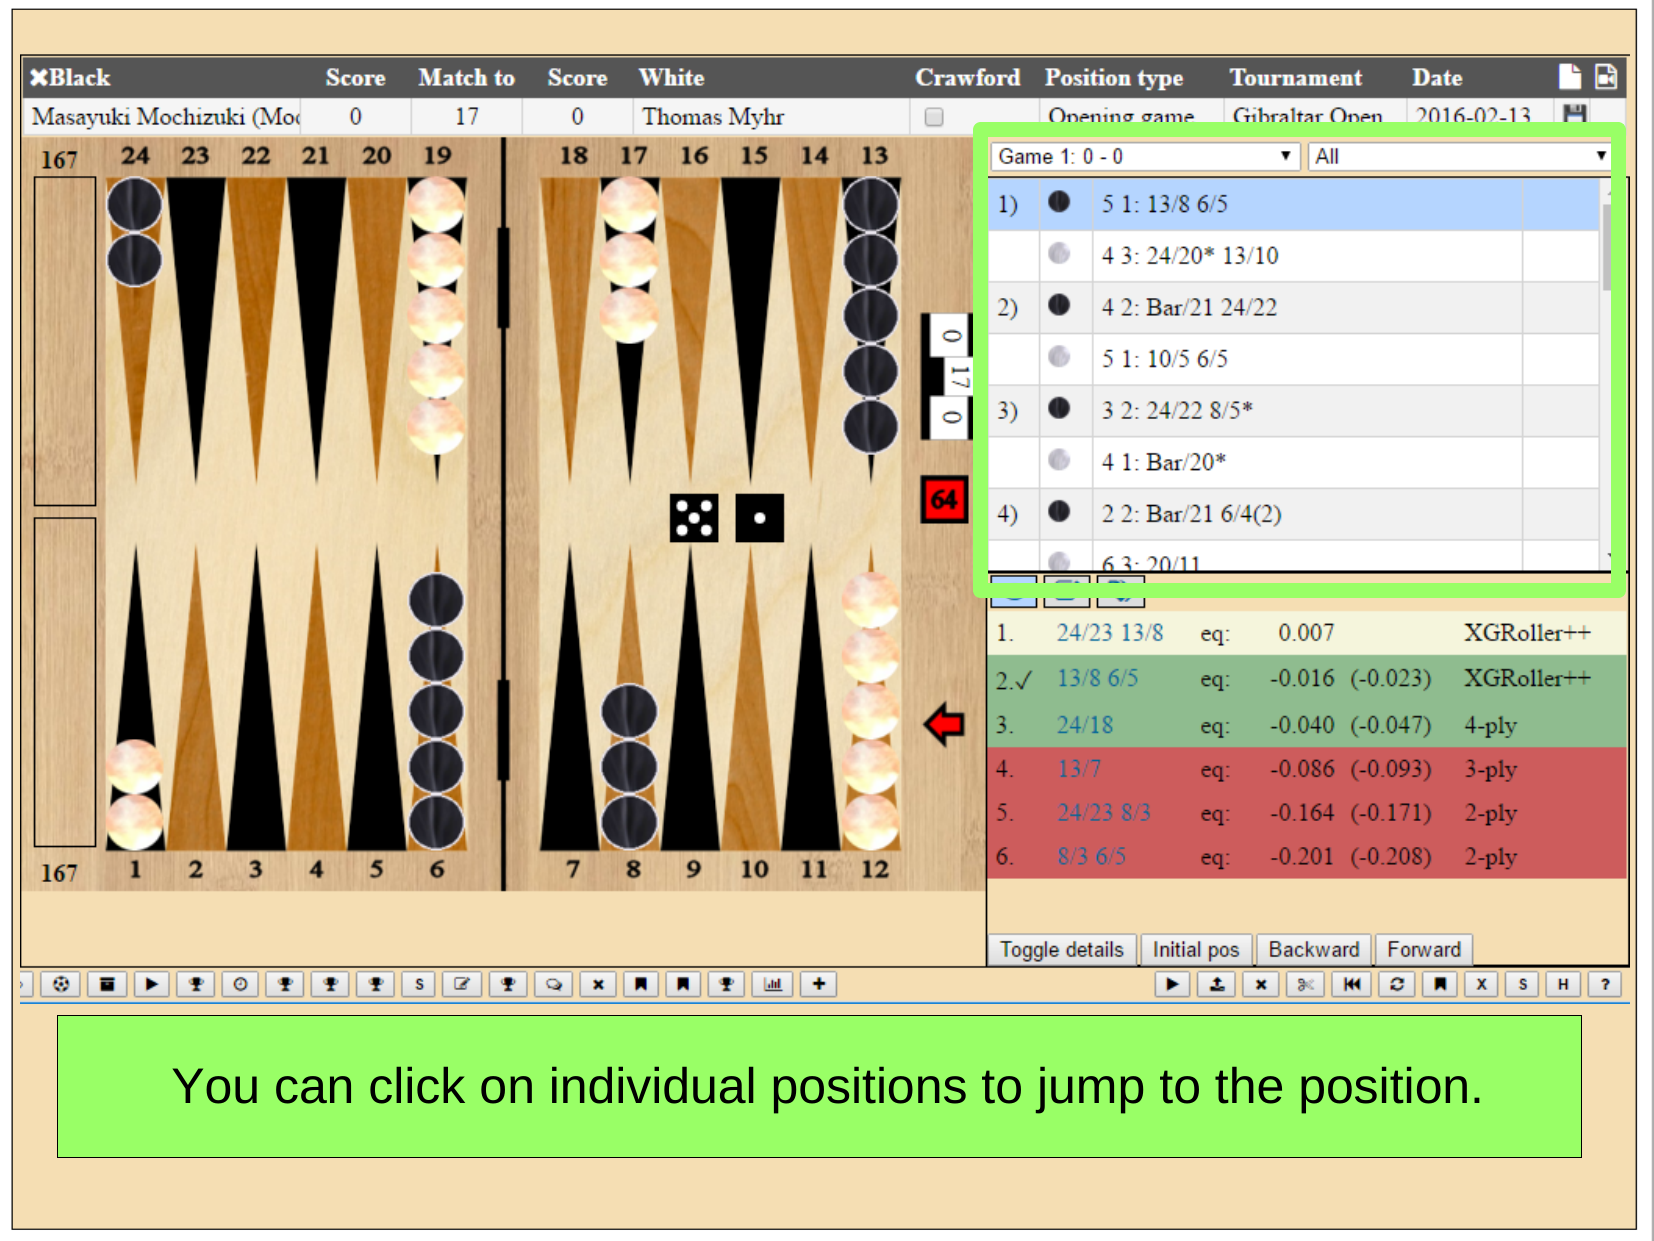

# Backgammon Studio
You can click on individual positions to jump to the position.